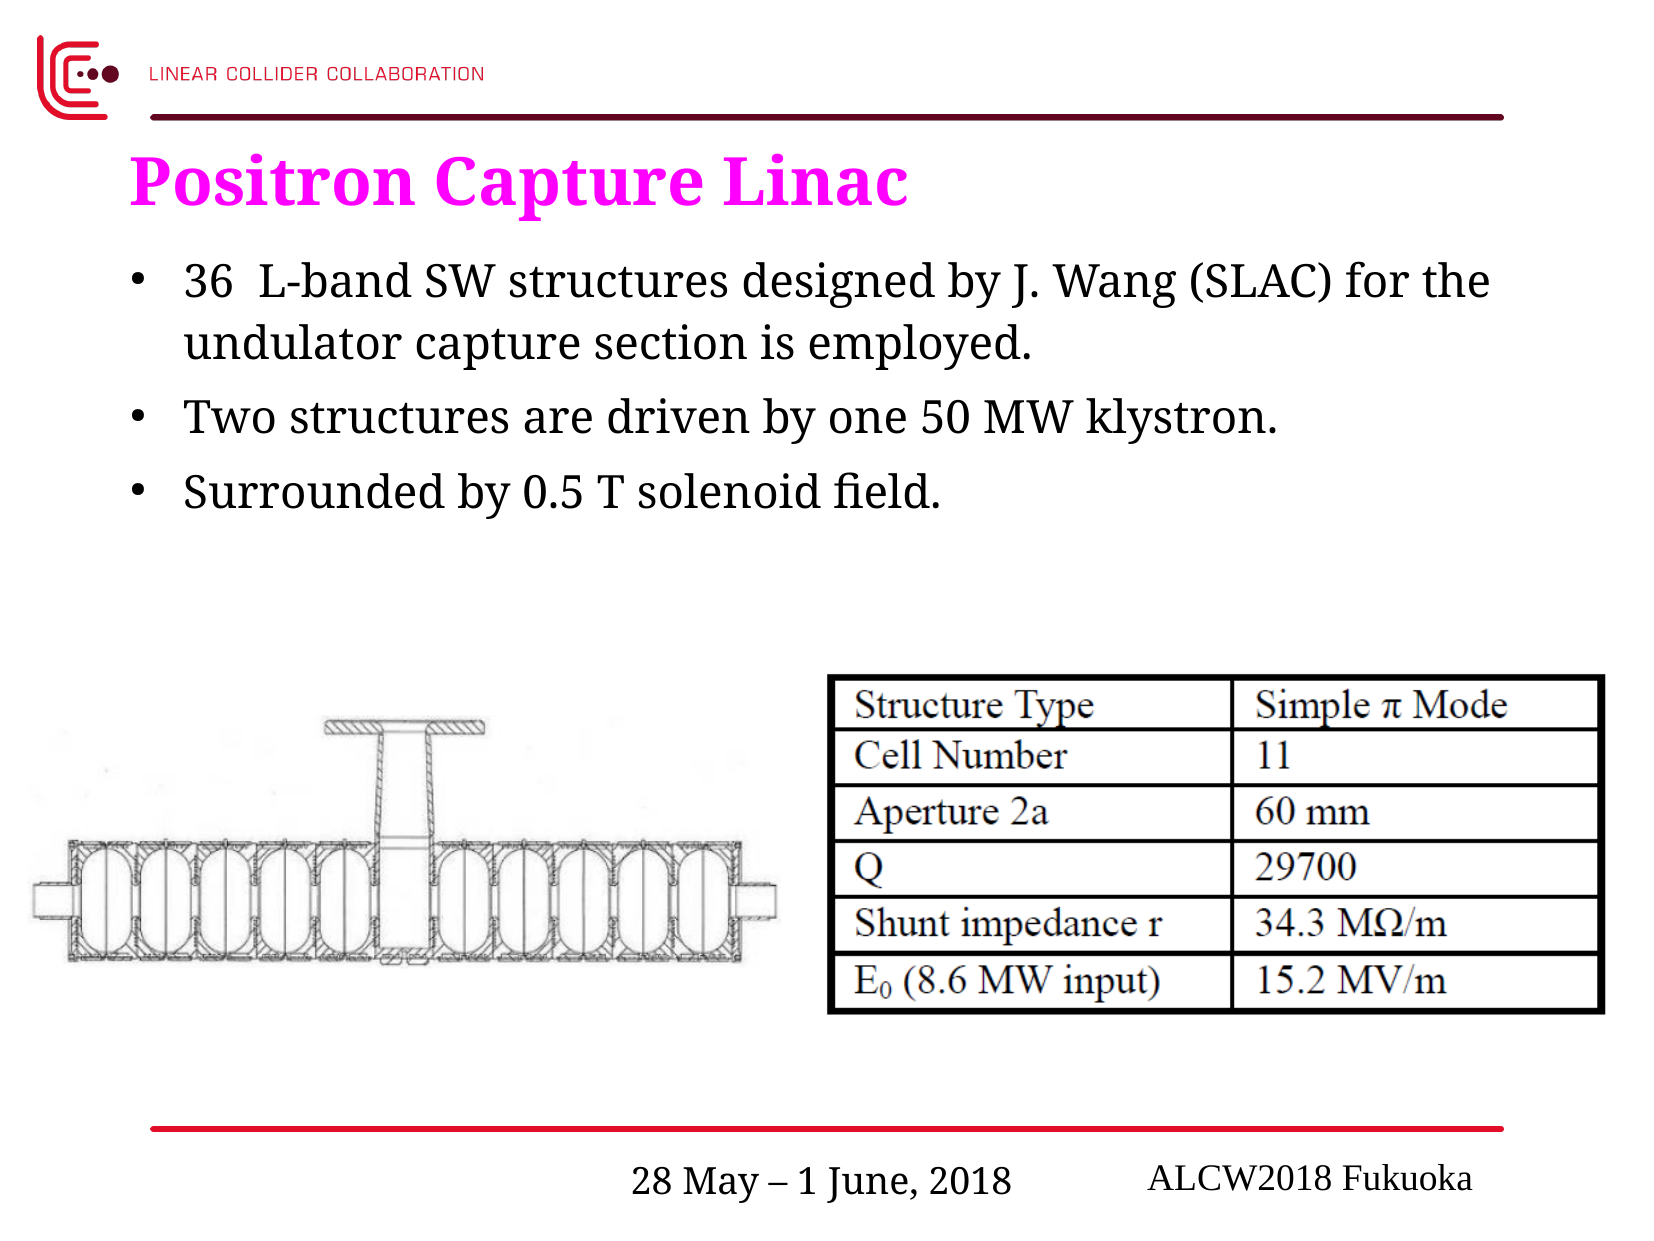

# Positron Capture Linac
36 L-band SW structures designed by J. Wang (SLAC) for the undulator capture section is employed.
Two structures are driven by one 50 MW klystron.
Surrounded by 0.5 T solenoid field.